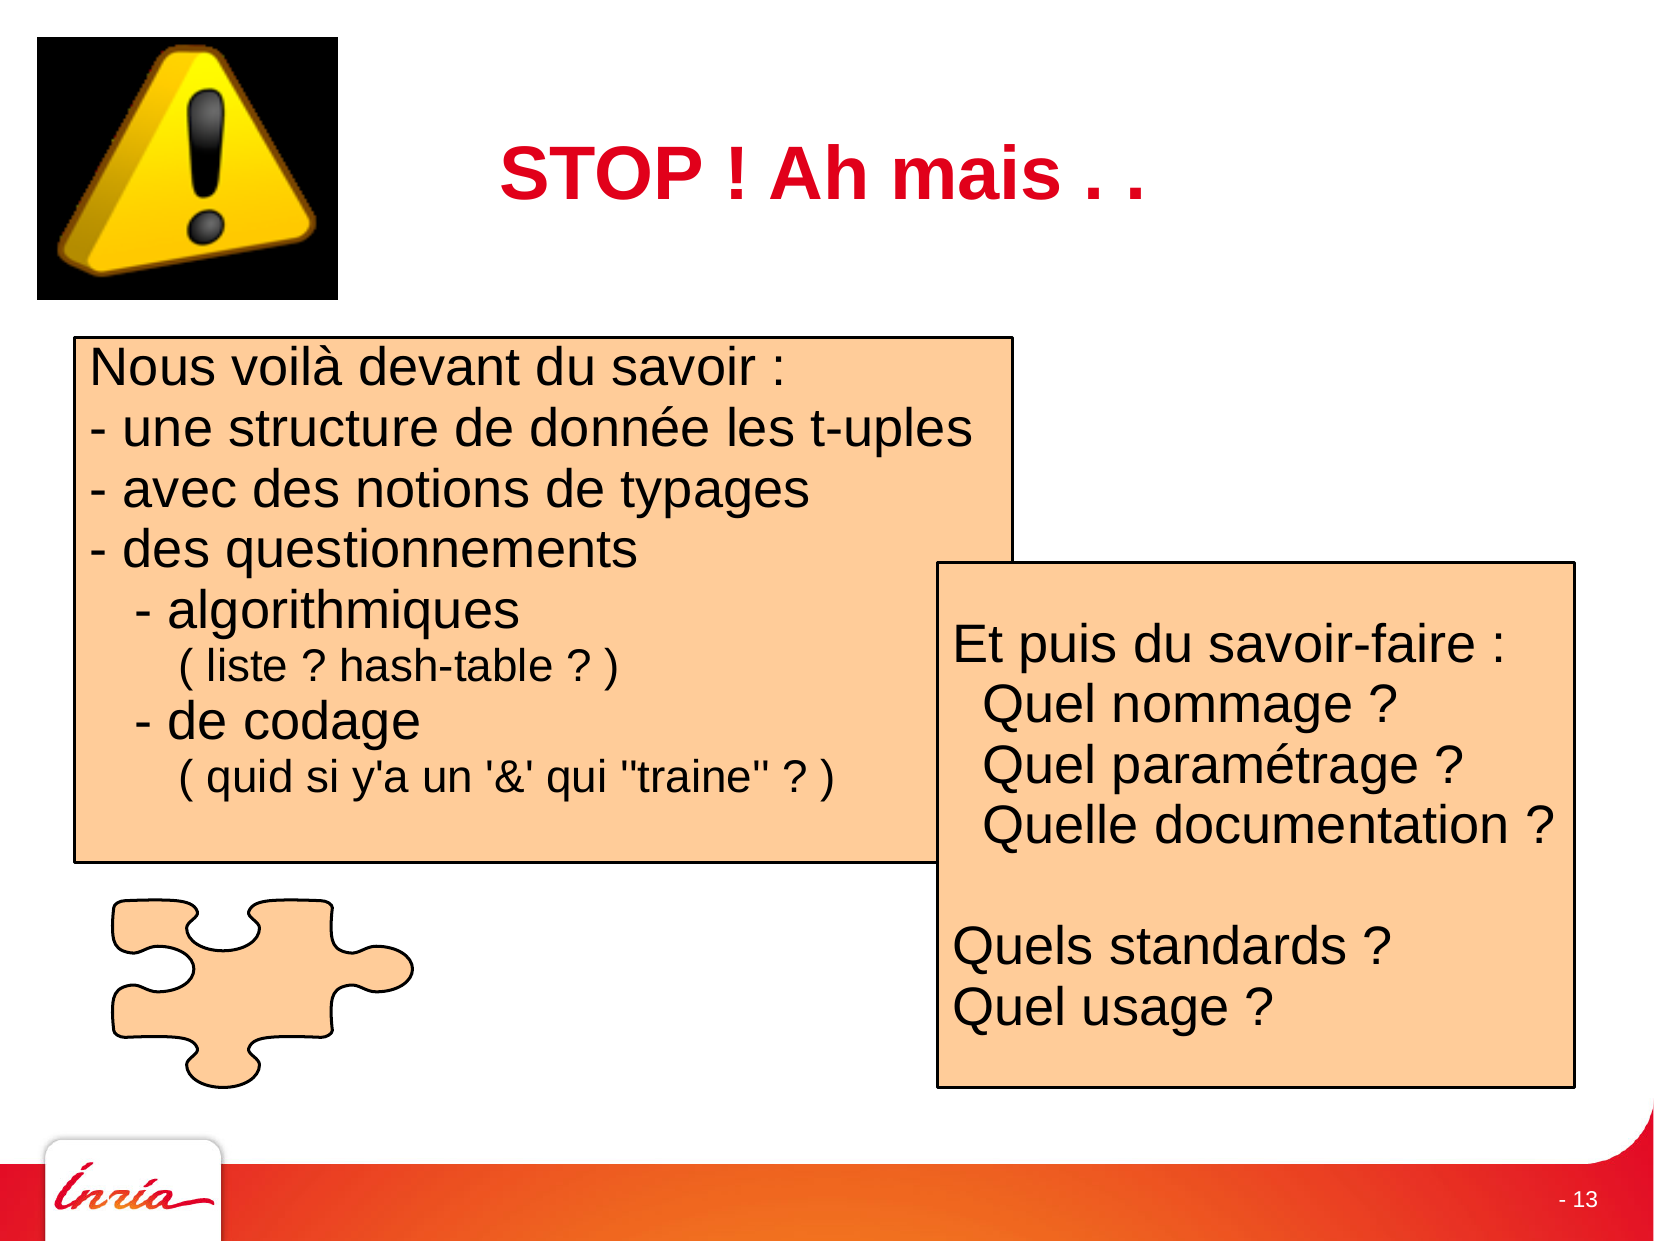

# STOP ! Ah mais . .
Nous voilà devant du savoir :
- une structure de donnée les t-uples
- avec des notions de typages
- des questionnements
 - algorithmiques
 ( liste ? hash-table ? )
 - de codage
 ( quid si y'a un '&' qui ''traine'' ? )
Et puis du savoir-faire :
 Quel nommage ?
 Quel paramétrage ?
 Quelle documentation ?
Quels standards ?
Quel usage ?